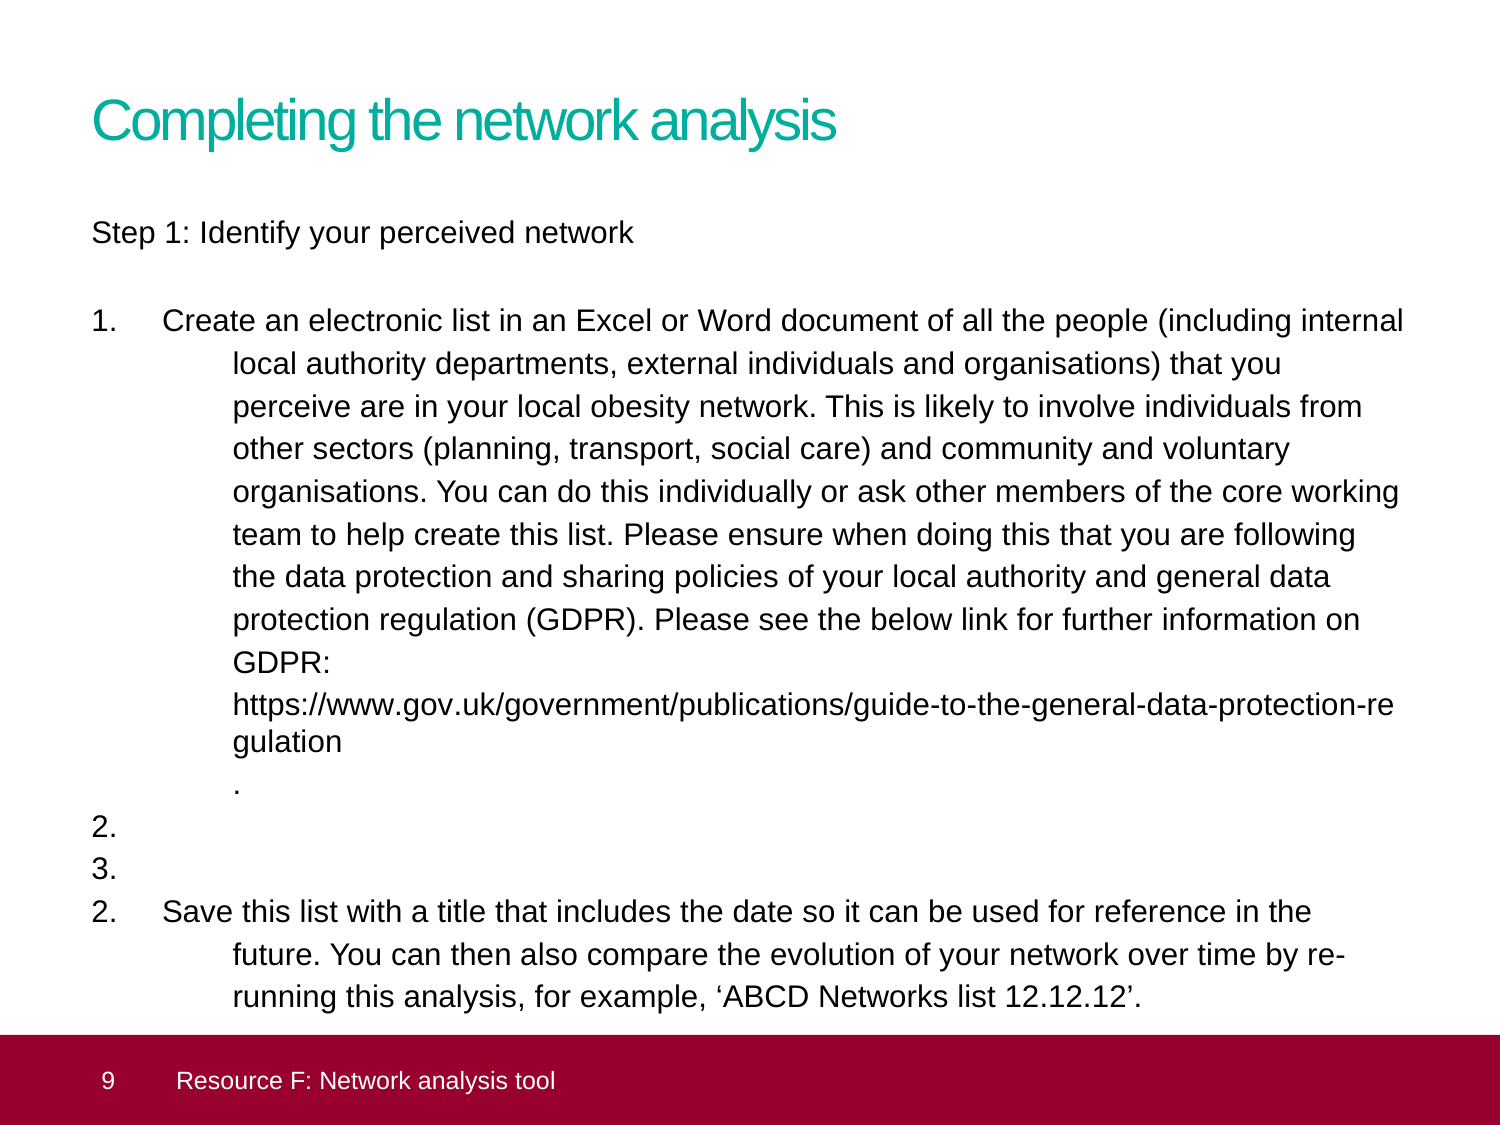

Completing the network analysis
# Step 1: Identify your perceived network
Create an electronic list in an Excel or Word document of all the people (including internal local authority departments, external individuals and organisations) that you perceive are in your local obesity network. This is likely to involve individuals from other sectors (planning, transport, social care) and community and voluntary organisations. You can do this individually or ask other members of the core working team to help create this list. Please ensure when doing this that you are following the data protection and sharing policies of your local authority and general data protection regulation (GDPR). Please see the below link for further information on GDPR: https://www.gov.uk/government/publications/guide-to-the-general-data-protection-regulation.
Save this list with a title that includes the date so it can be used for reference in the future. You can then also compare the evolution of your network over time by re-running this analysis, for example, ‘ABCD Networks list 12.12.12’.
 8
Resource F: Network analysis tool